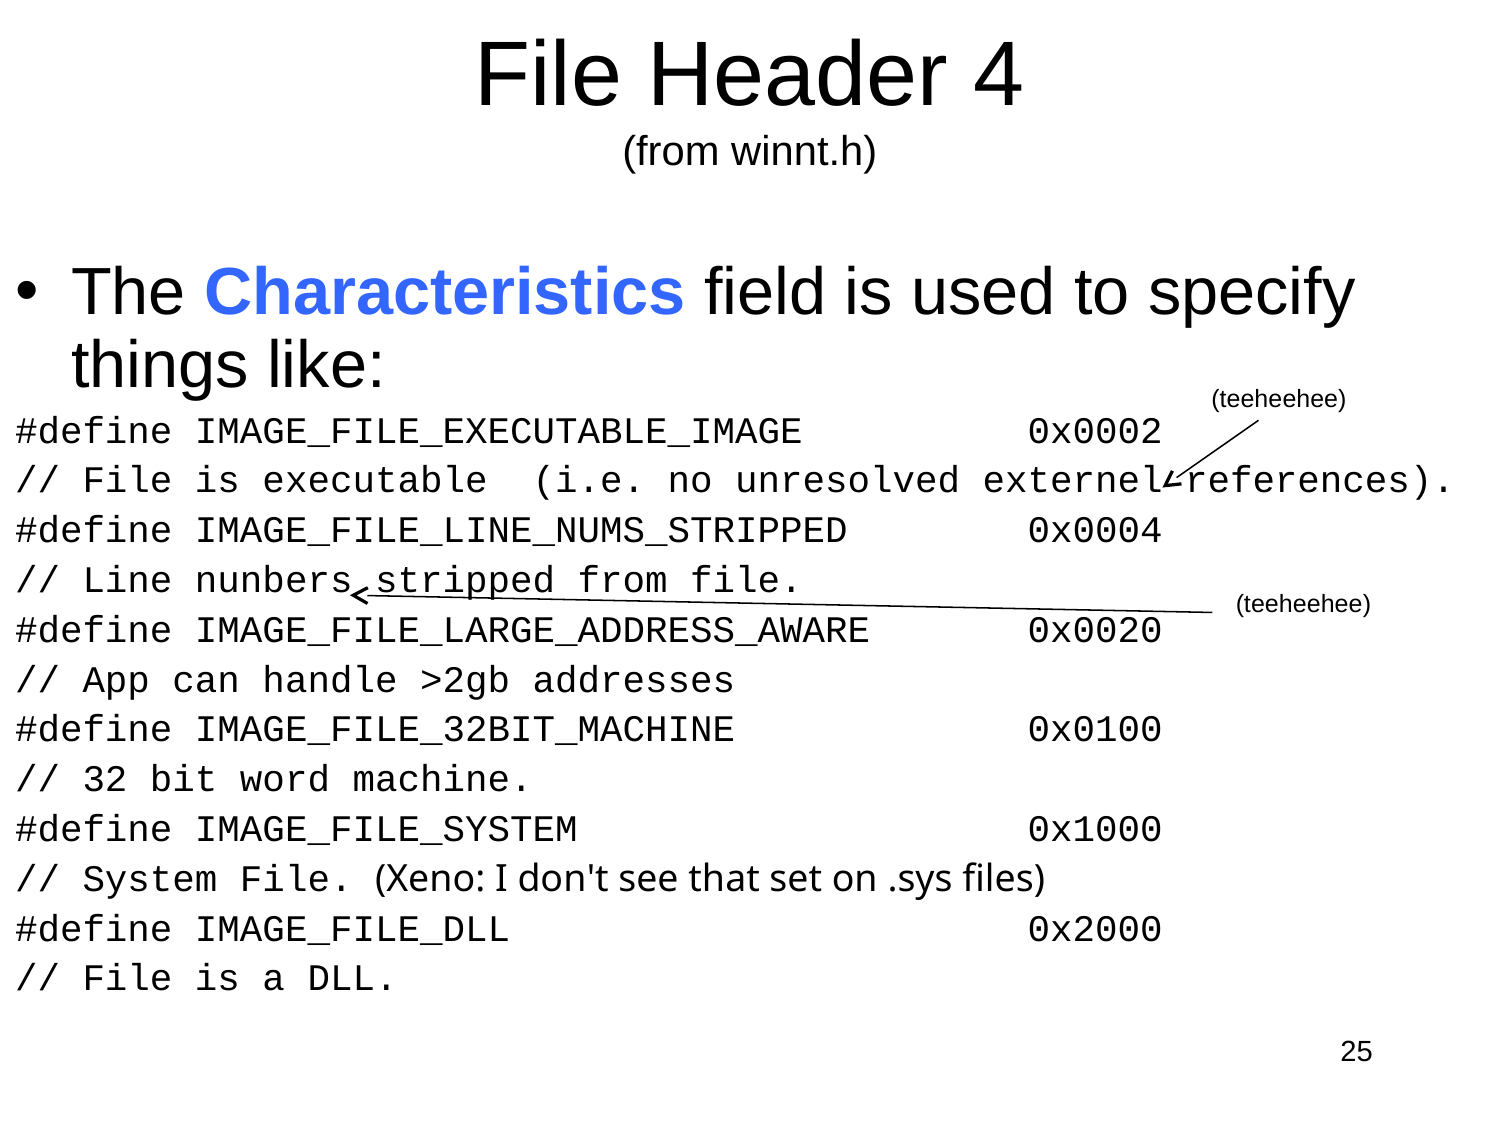

# File Header 4 (from winnt.h)
The Characteristics field is used to specify things like:
#define IMAGE_FILE_EXECUTABLE_IMAGE 0x0002
// File is executable (i.e. no unresolved externel references).
#define IMAGE_FILE_LINE_NUMS_STRIPPED 0x0004
// Line nunbers stripped from file.
#define IMAGE_FILE_LARGE_ADDRESS_AWARE 0x0020
// App can handle >2gb addresses
#define IMAGE_FILE_32BIT_MACHINE 0x0100
// 32 bit word machine.
#define IMAGE_FILE_SYSTEM 0x1000
// System File. (Xeno: I don't see that set on .sys files)
#define IMAGE_FILE_DLL 0x2000
// File is a DLL.
(teeheehee)
(teeheehee)